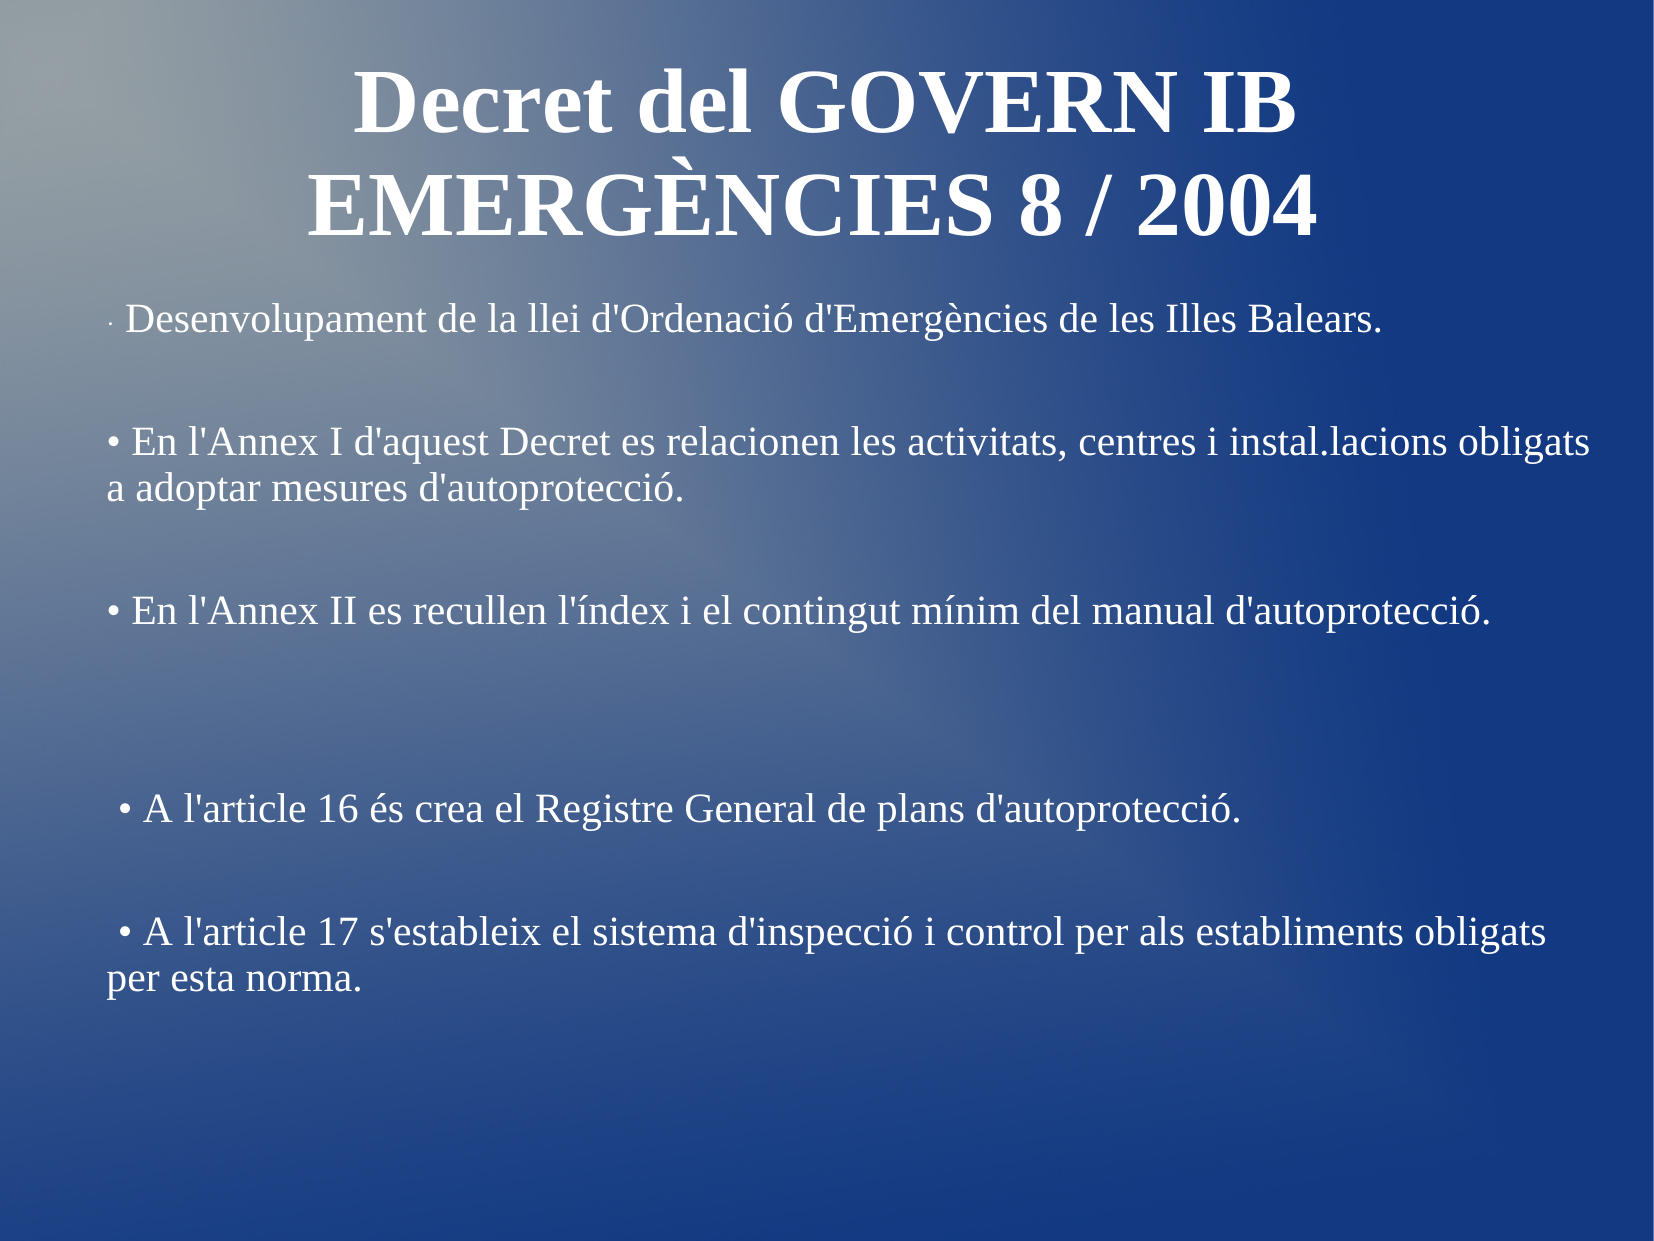

# Decret del GOVERN IB EMERGÈNCIES 8 / 2004
· Desenvolupament de la llei d'Ordenació d'Emergències de les Illes Balears.
• En l'Annex I d'aquest Decret es relacionen les activitats, centres i instal.lacions obligats a adoptar mesures d'autoprotecció.
• En l'Annex II es recullen l'índex i el contingut mínim del manual d'autoprotecció.
 • A l'article 16 és crea el Registre General de plans d'autoprotecció.
 • A l'article 17 s'estableix el sistema d'inspecció i control per als establiments obligats per esta norma.